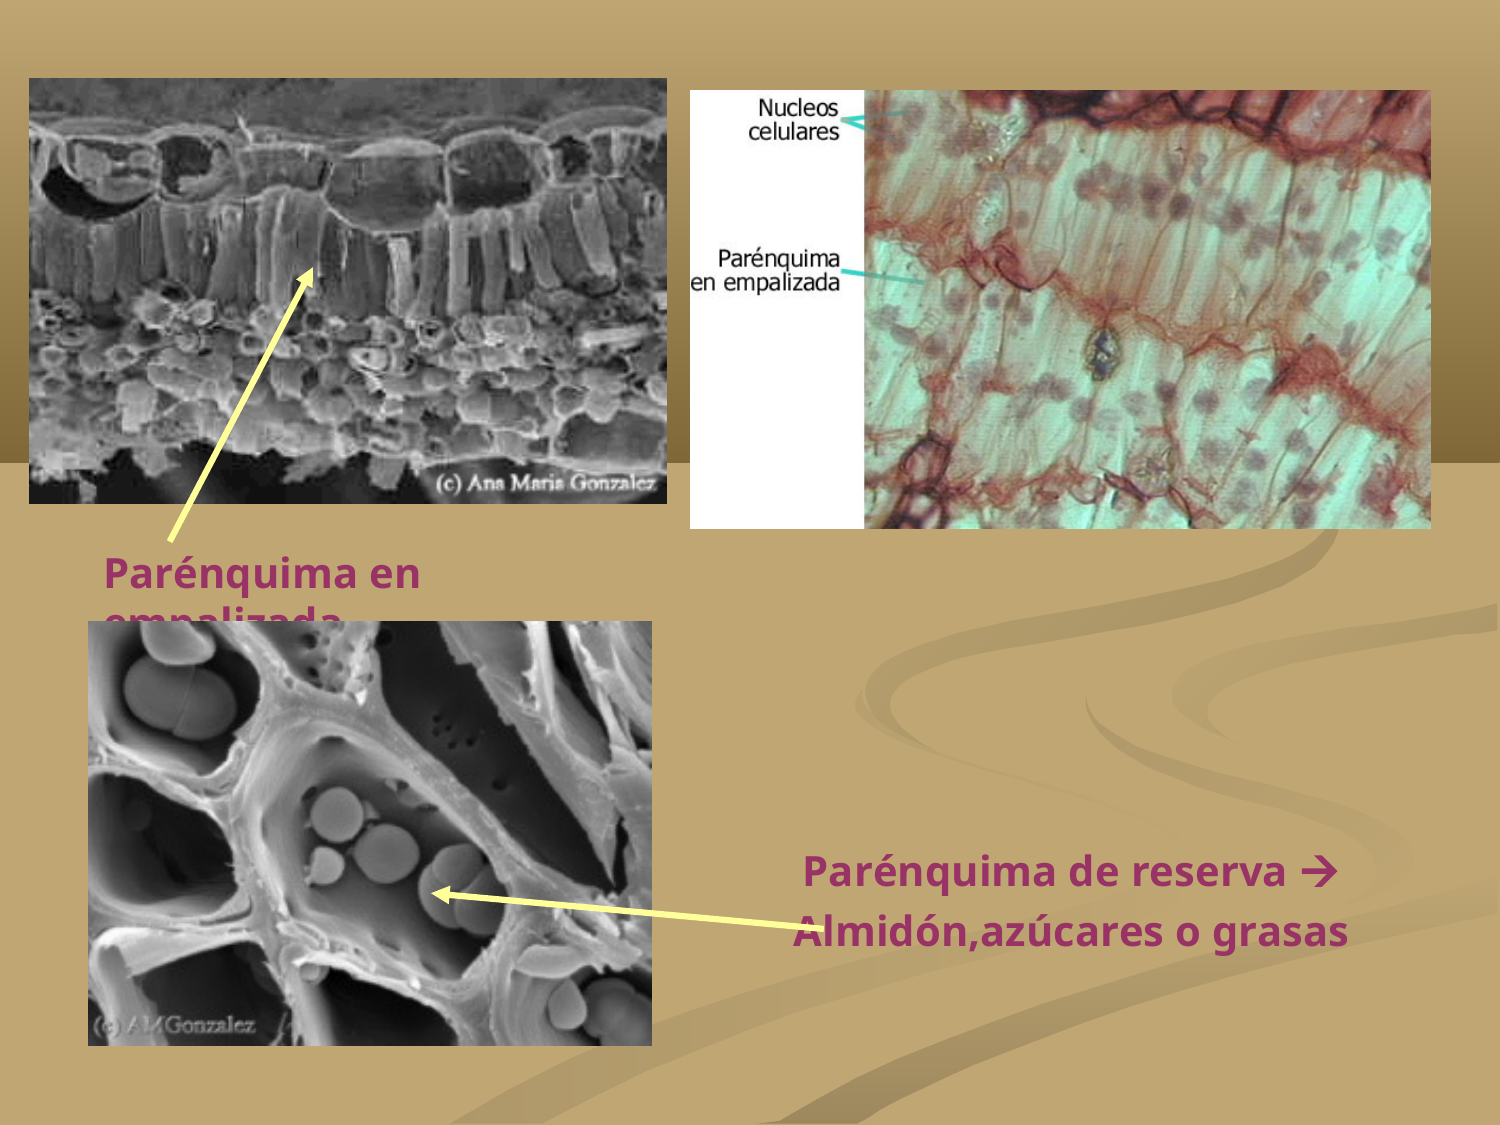

Parénquima en empalizada
Parénquima de reserva  Almidón,azúcares o grasas